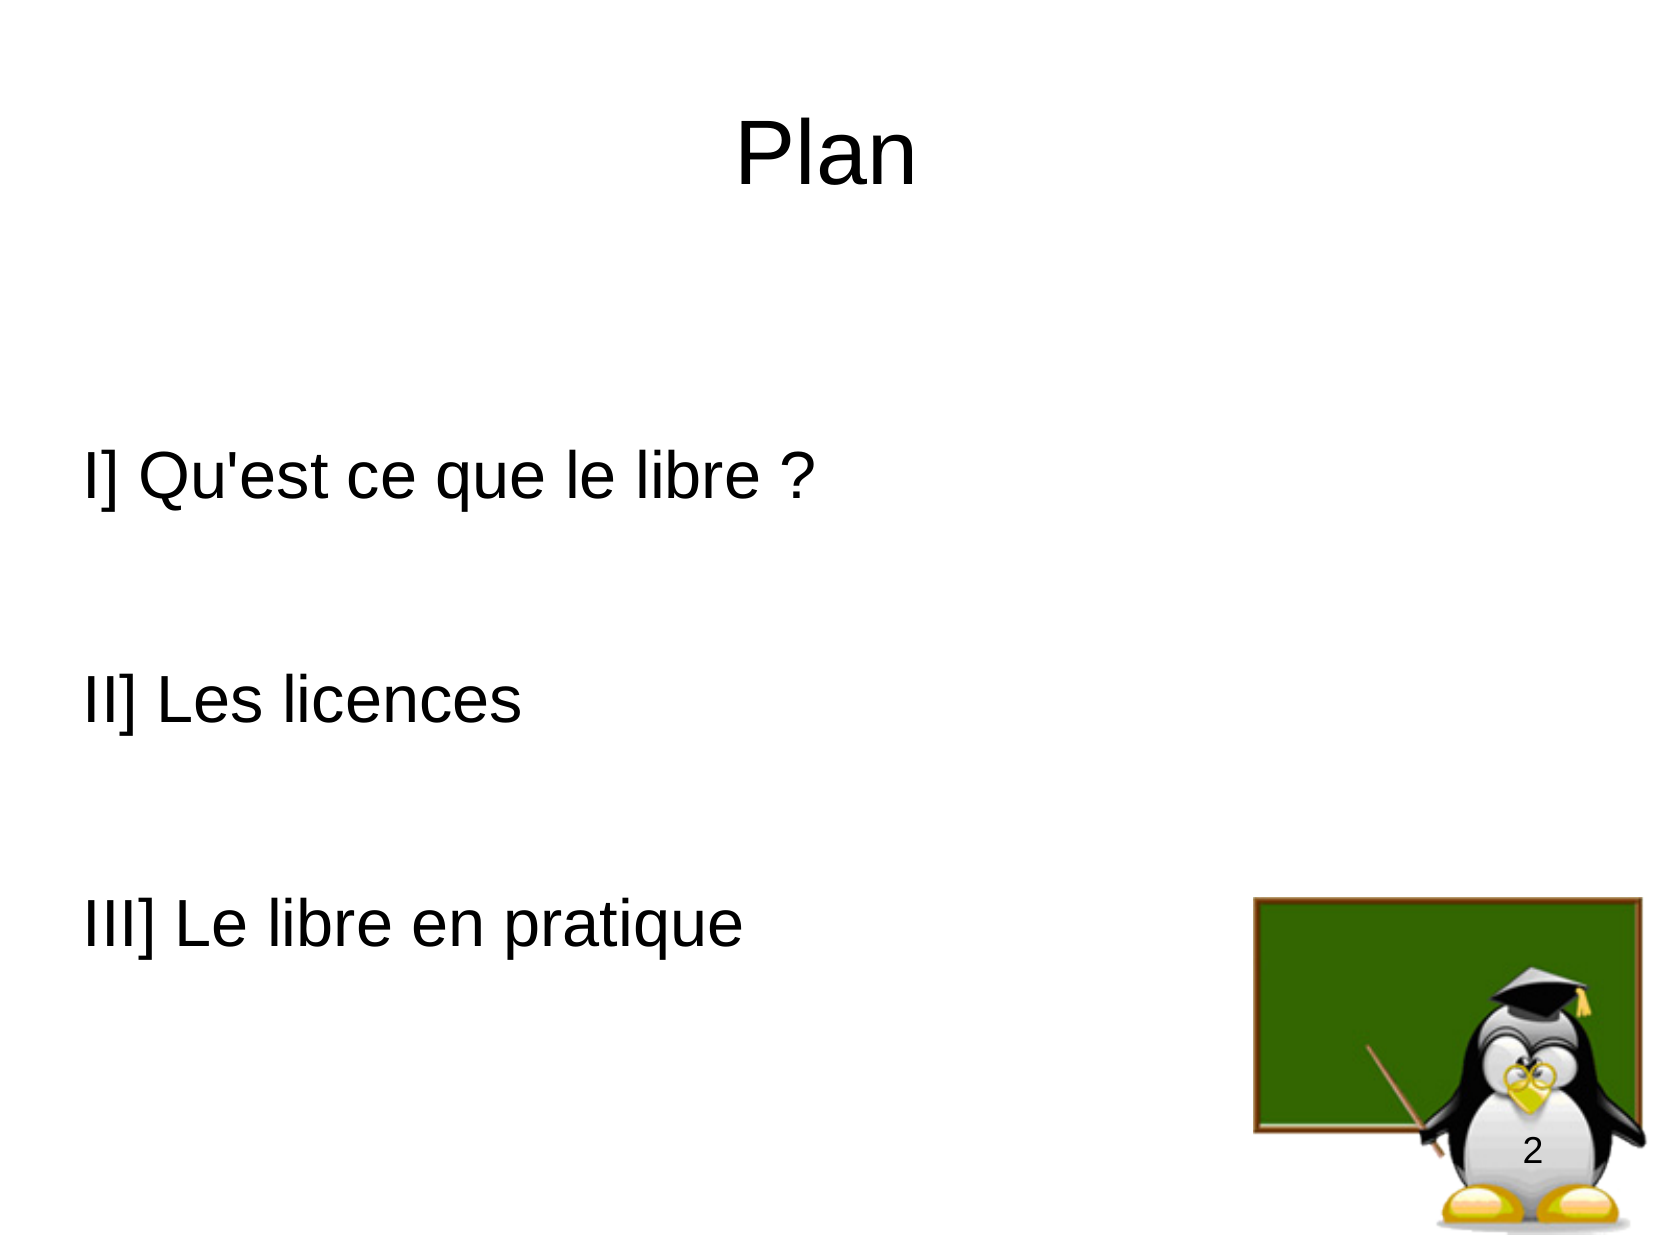

# Plan
I] Qu'est ce que le libre ?
II] Les licences
III] Le libre en pratique